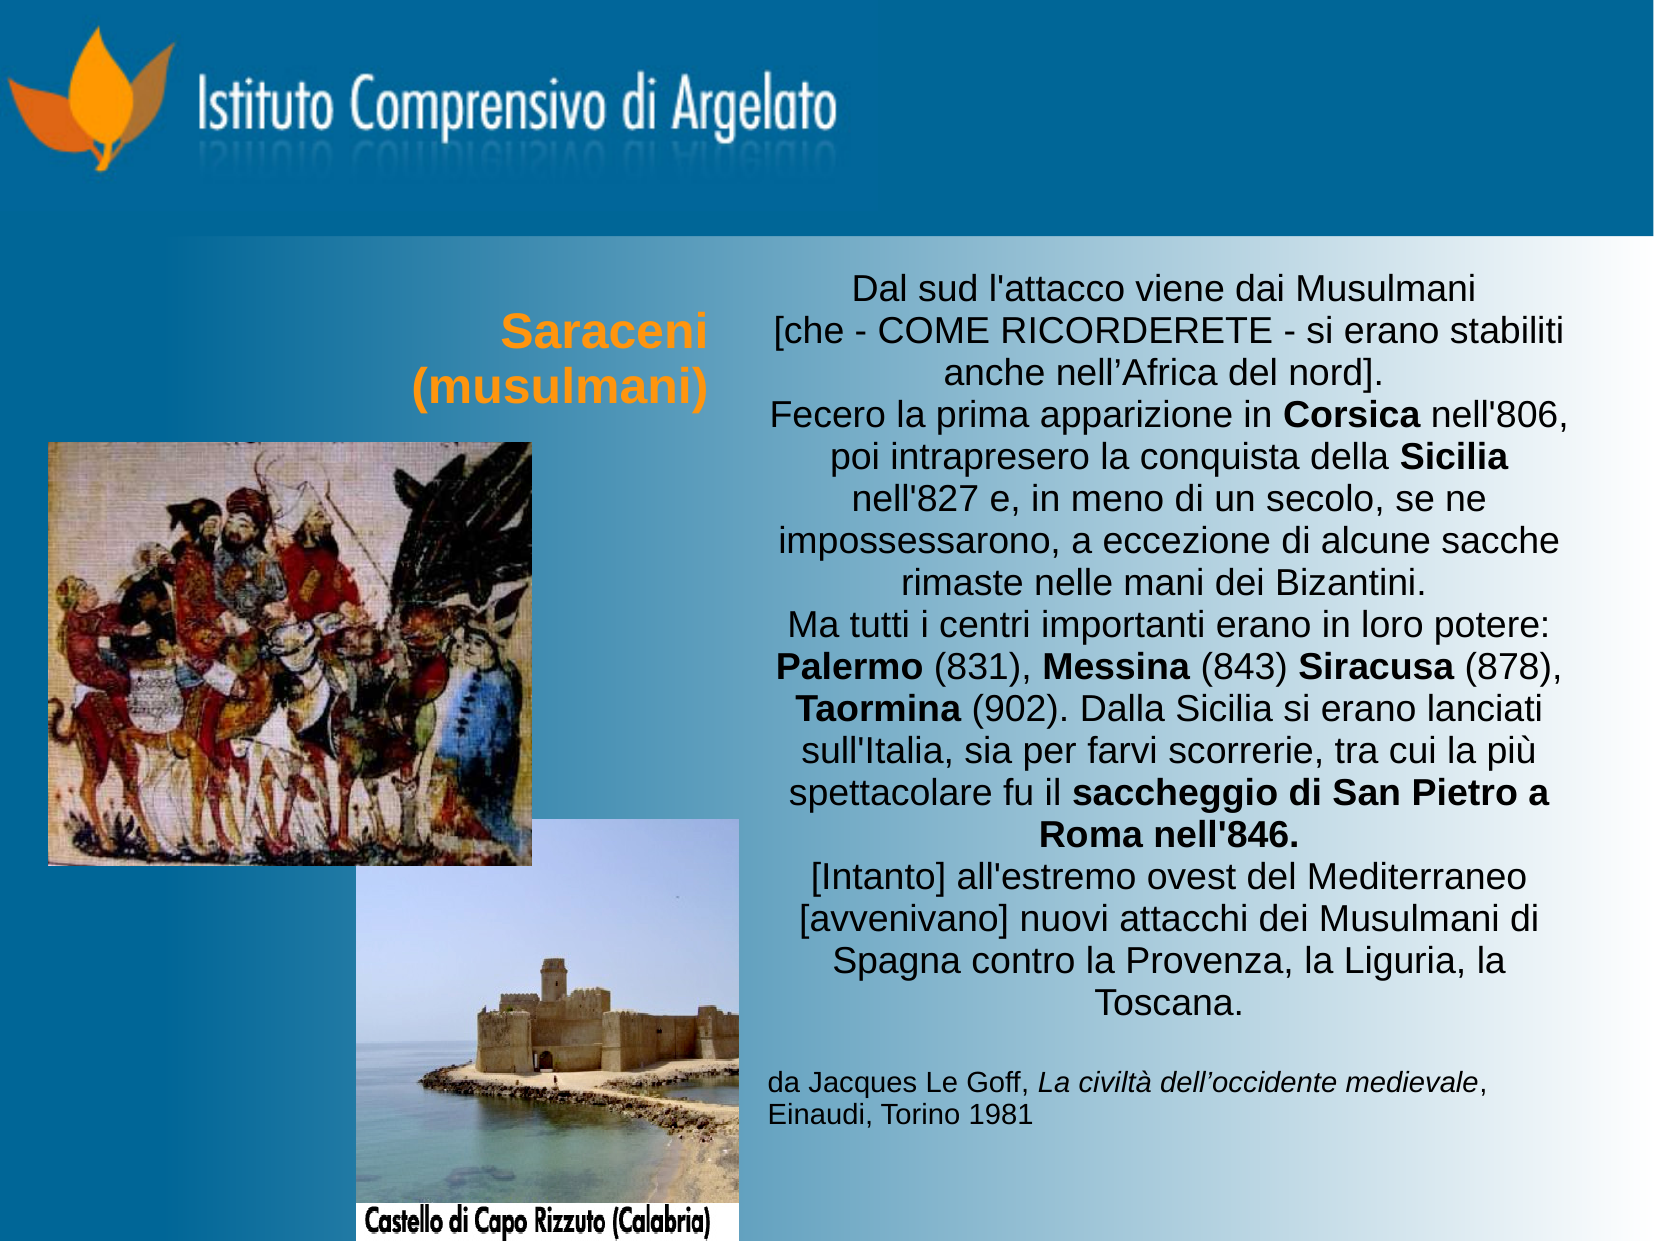

Dal sud l'attacco viene dai Musulmani
[che - COME RICORDERETE - si erano stabiliti anche nell’Africa del nord].
Fecero la prima apparizione in Corsica nell'806, poi intrapresero la conquista della Sicilia nell'827 e, in meno di un secolo, se ne impossessarono, a eccezione di alcune sacche rimaste nelle mani dei Bizantini.
Ma tutti i centri importanti erano in loro potere: Palermo (831), Messina (843) Siracusa (878), Taormina (902). Dalla Sicilia si erano lanciati sull'Italia, sia per farvi scorrerie, tra cui la più spettacolare fu il saccheggio di San Pietro a Roma nell'846.
[Intanto] all'estremo ovest del Mediterraneo [avvenivano] nuovi attacchi dei Musulmani di Spagna contro la Provenza, la Liguria, la Toscana.
da Jacques Le Goff, La civiltà dell’occidente medievale, Einaudi, Torino 1981
# Saraceni (musulmani)